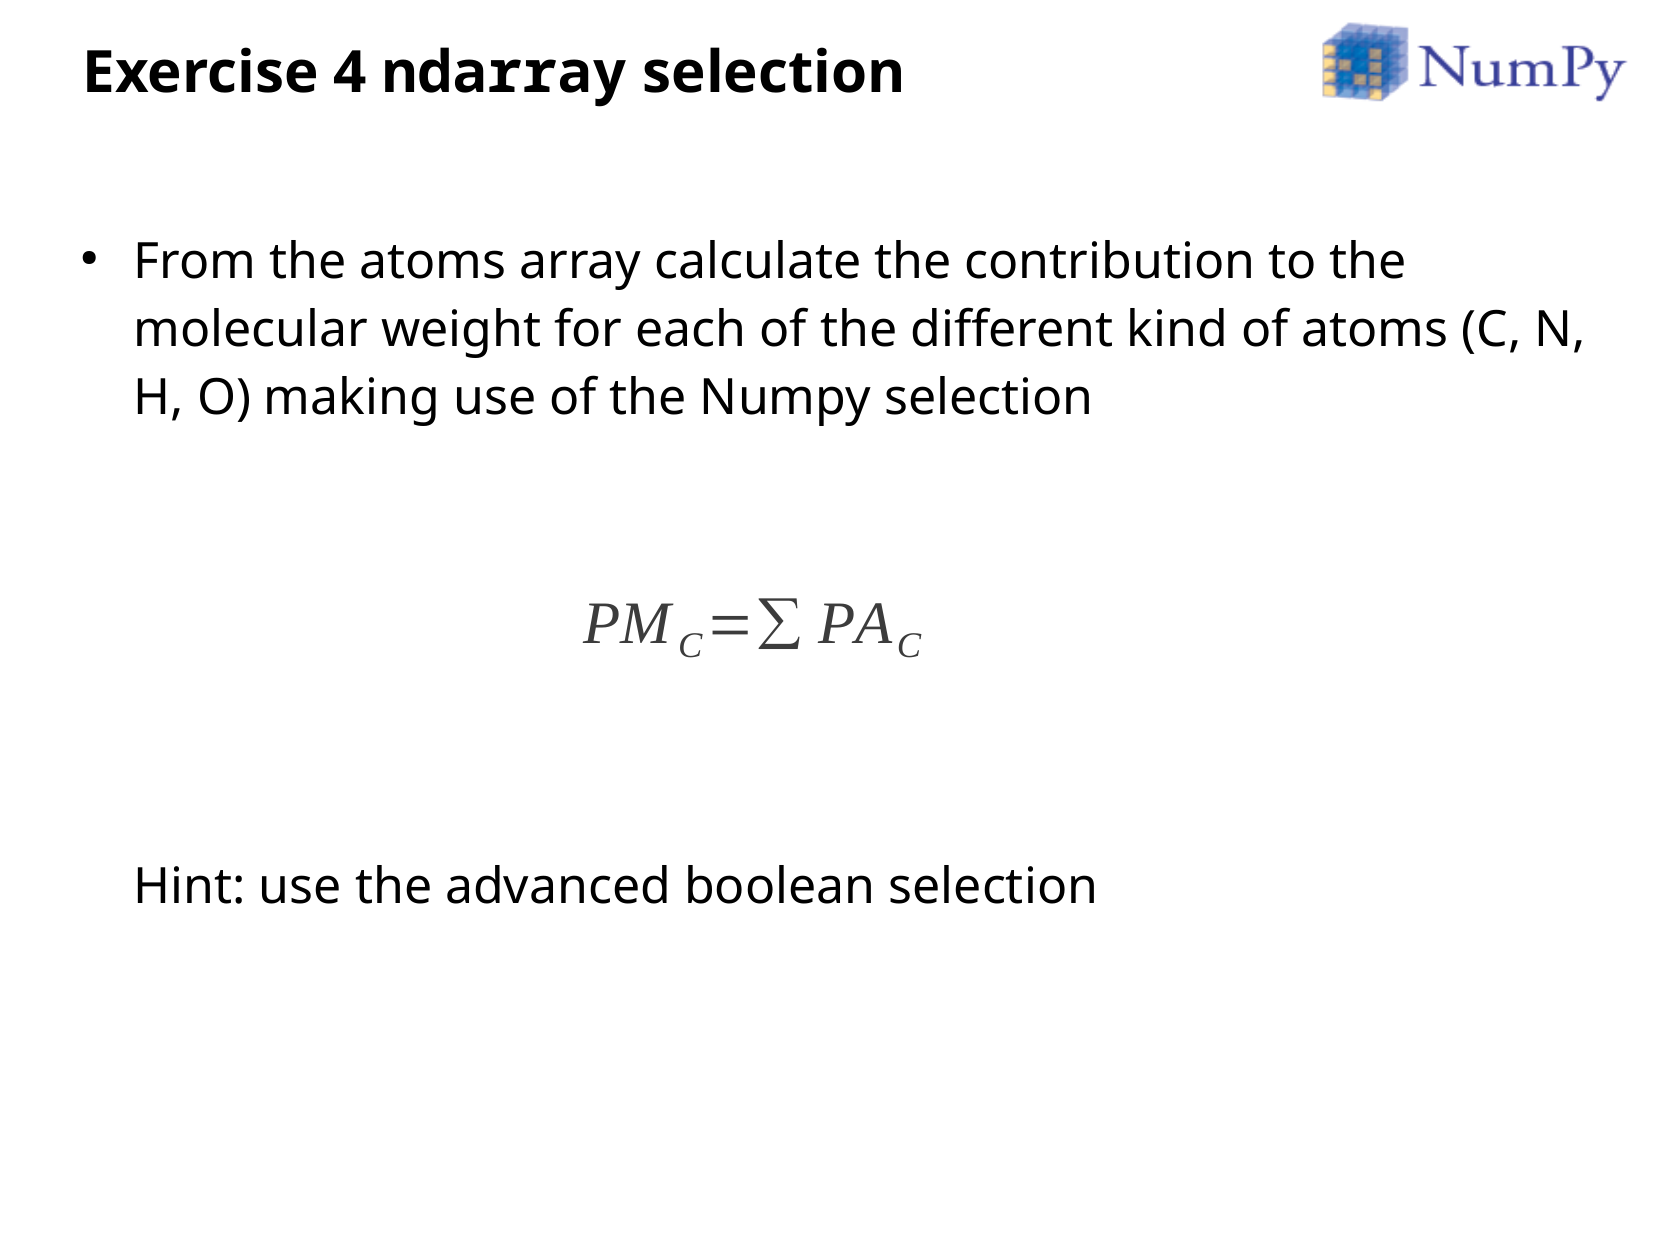

# Exercise 4 ndarray selection
From the atoms array calculate the contribution to the molecular weight for each of the different kind of atoms (C, N, H, O) making use of the Numpy selection
Hint: use the advanced boolean selection